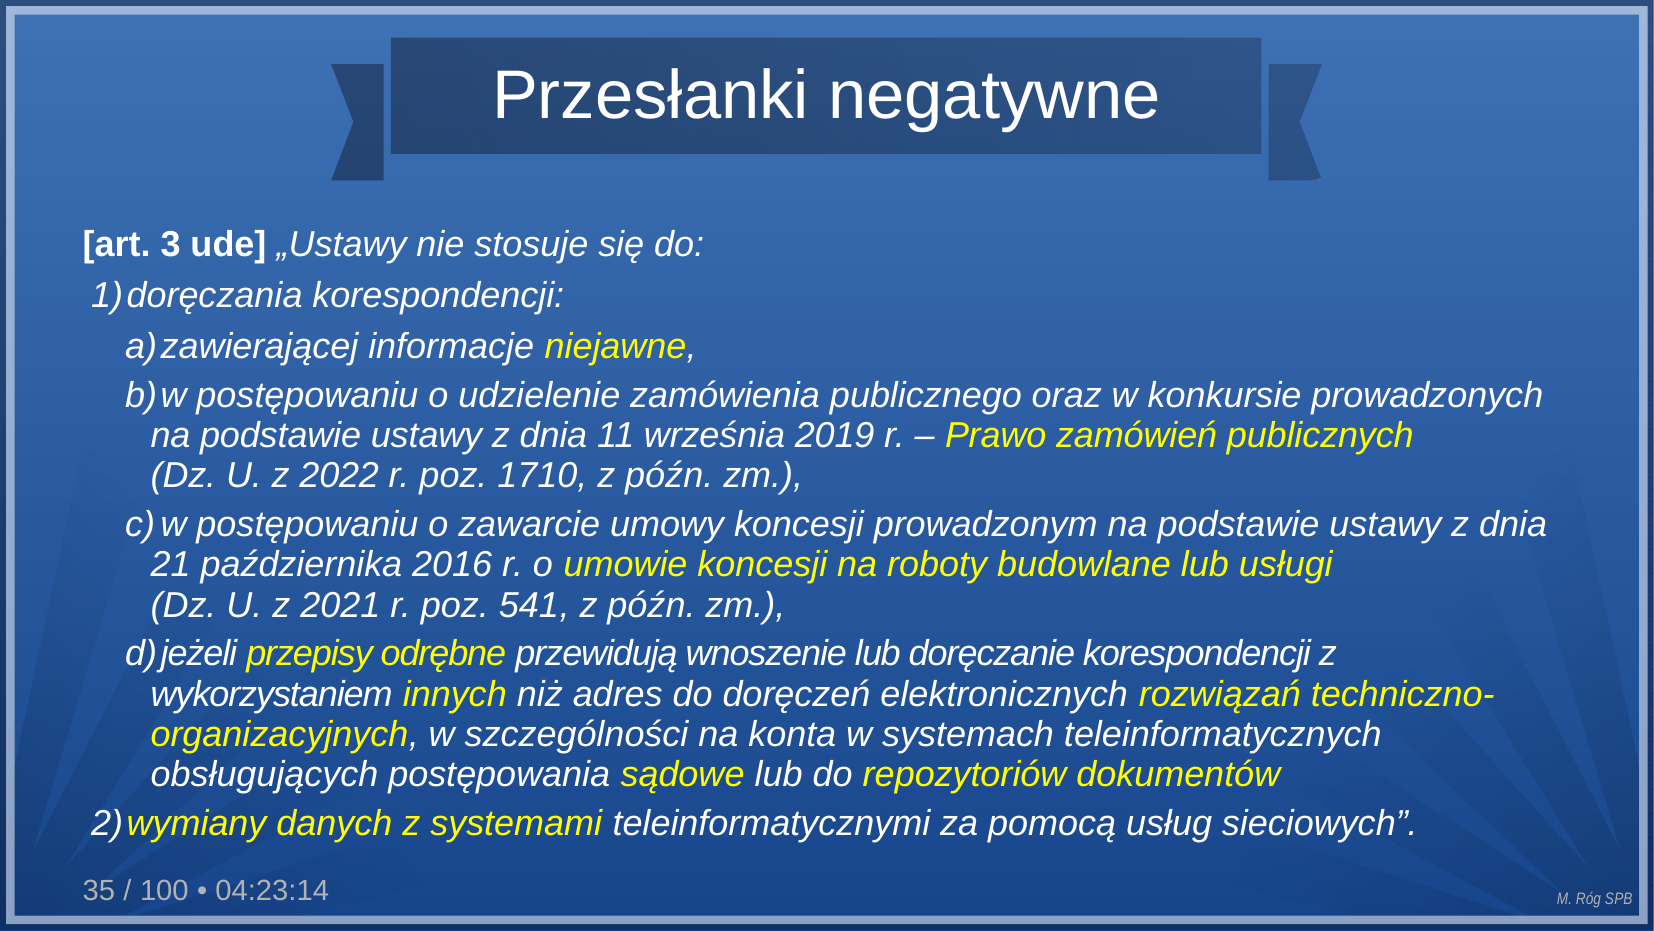

# Przesłanki negatywne
[art. 3 ude] „Ustawy nie stosuje się do:
 doręczania korespondencji:
 zawierającej informacje niejawne,
 w postępowaniu o udzielenie zamówienia publicznego oraz w konkursie prowadzonych na podstawie ustawy z dnia 11 września 2019 r. – Prawo zamówień publicznych (Dz. U. z 2022 r. poz. 1710, z późn. zm.),
 w postępowaniu o zawarcie umowy koncesji prowadzonym na podstawie ustawy z dnia 21 października 2016 r. o umowie koncesji na roboty budowlane lub usługi (Dz. U. z 2021 r. poz. 541, z późn. zm.),
 jeżeli przepisy odrębne przewidują wnoszenie lub doręczanie korespondencji z wykorzystaniem innych niż adres do doręczeń elektronicznych rozwiązań techniczno-organizacyjnych, w szczególności na konta w systemach teleinformatycznych obsługujących postępowania sądowe lub do repozytoriów dokumentów
 wymiany danych z systemami teleinformatycznymi za pomocą usług sieciowych”.